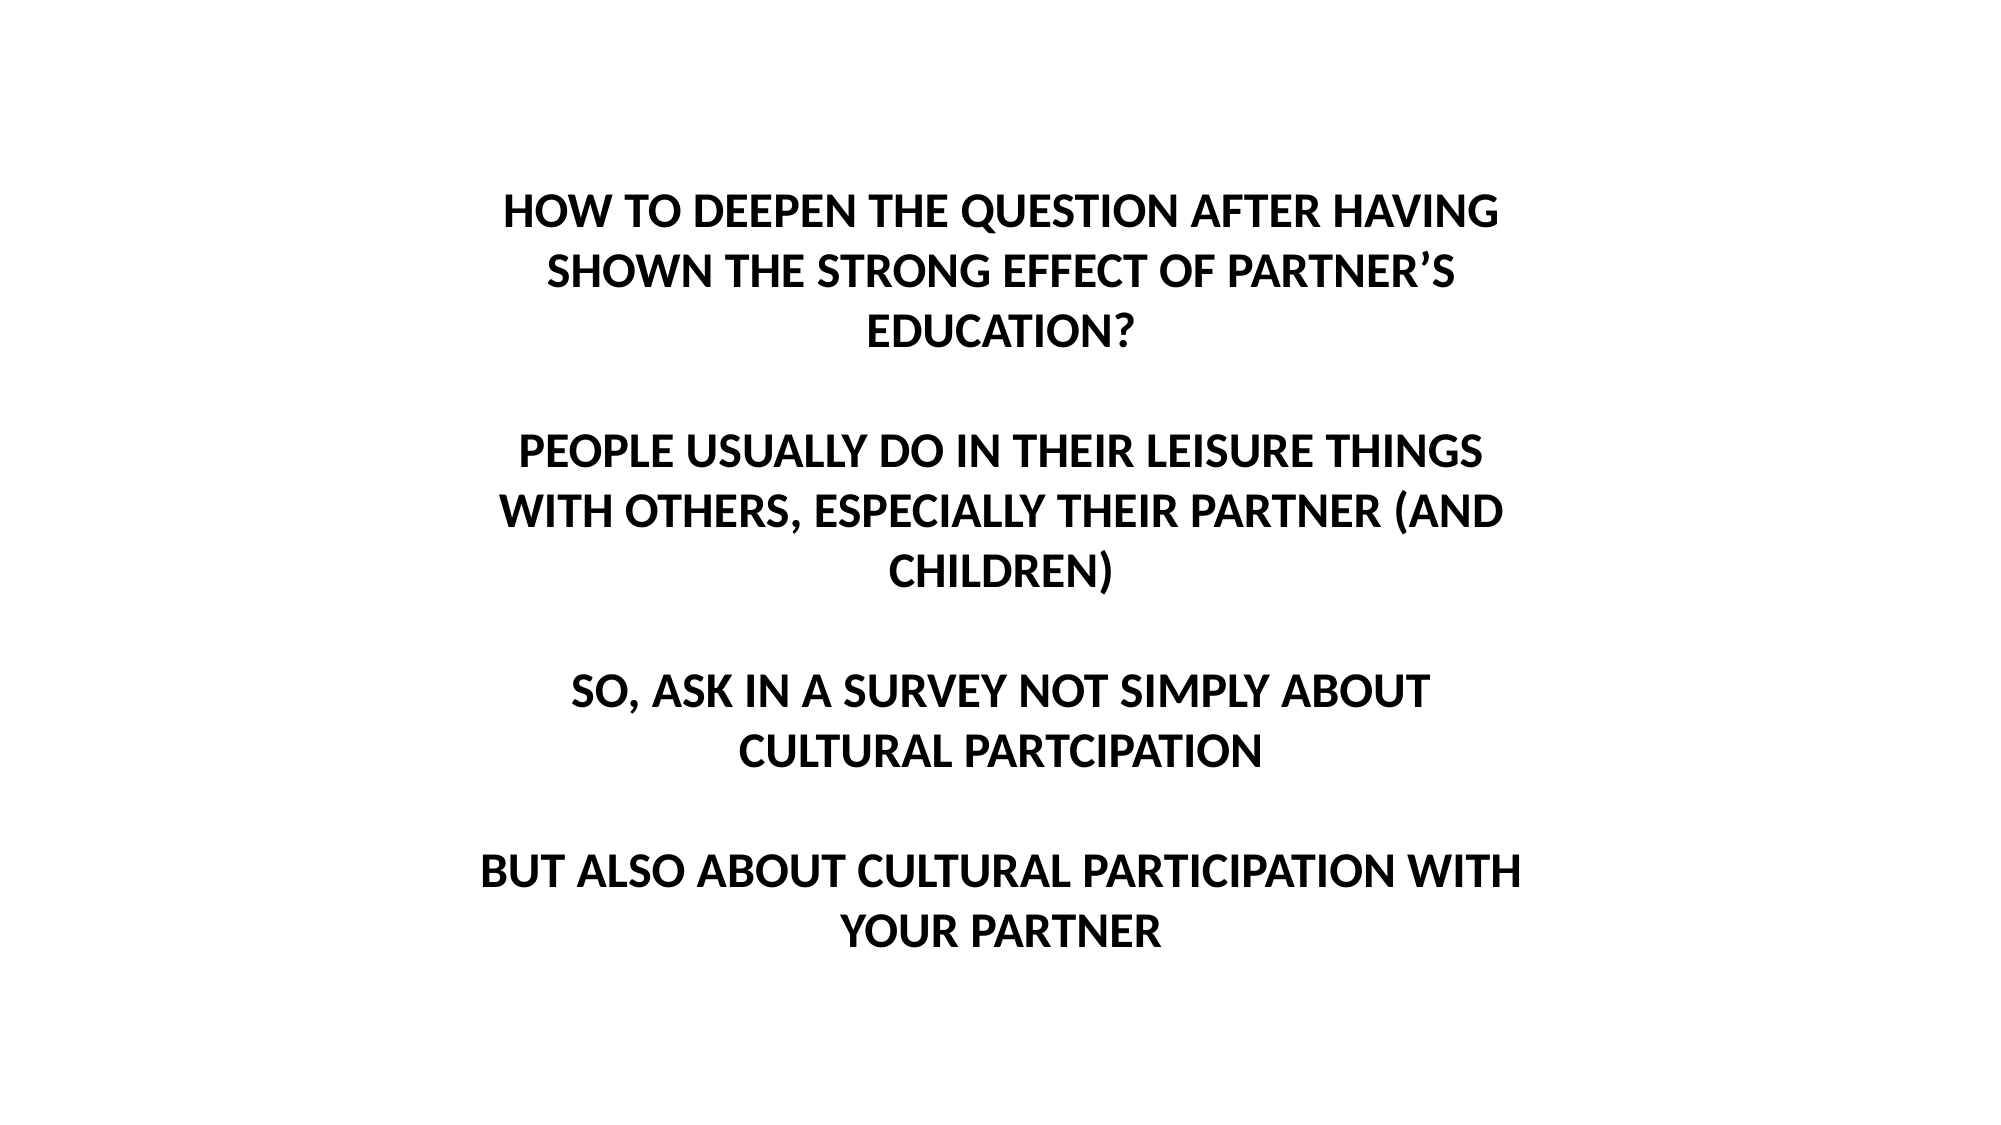

HOW TO DEEPEN THE QUESTION AFTER HAVING SHOWN THE STRONG EFFECT OF PARTNER’S EDUCATION?
PEOPLE USUALLY DO IN THEIR LEISURE THINGS WITH OTHERS, ESPECIALLY THEIR PARTNER (AND CHILDREN)
SO, ASK IN A SURVEY NOT SIMPLY ABOUT CULTURAL PARTCIPATION
BUT ALSO ABOUT CULTURAL PARTICIPATION WITH YOUR PARTNER